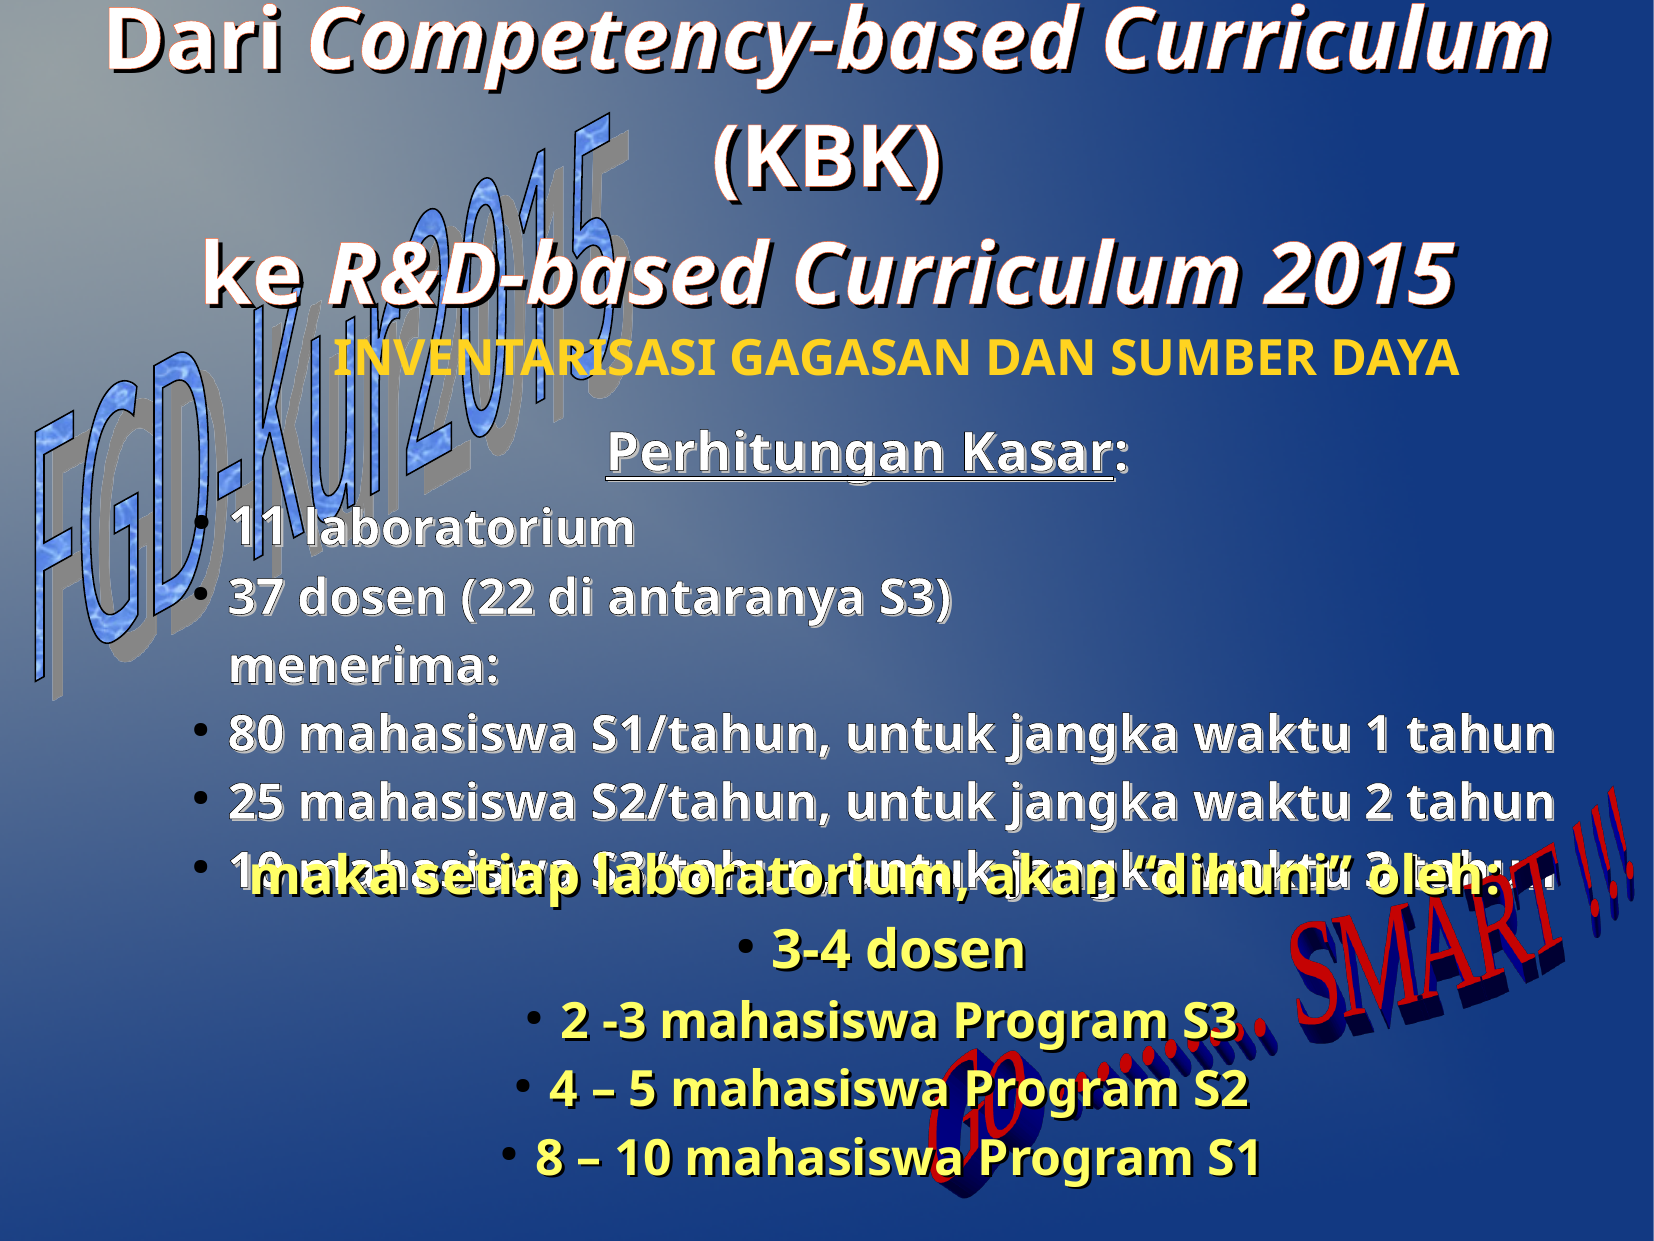

# Dari Competency-based Curriculum (KBK) ke R&D-based Curriculum 2015
FGD-Kur2015
INVENTARISASI GAGASAN DAN SUMBER DAYA
Perhitungan Kasar:
11 laboratorium
37 dosen (22 di antaranya S3)
menerima:
80 mahasiswa S1/tahun, untuk jangka waktu 1 tahun
25 mahasiswa S2/tahun, untuk jangka waktu 2 tahun
10 mahasiswa S3/tahun, untuk jangka waktu 3 tahun
maka setiap laboratorium, akan “dihuni” oleh:
3-4 dosen
2 -3 mahasiswa Program S3
4 – 5 mahasiswa Program S2
8 – 10 mahasiswa Program S1
Go .......... SMART !!!